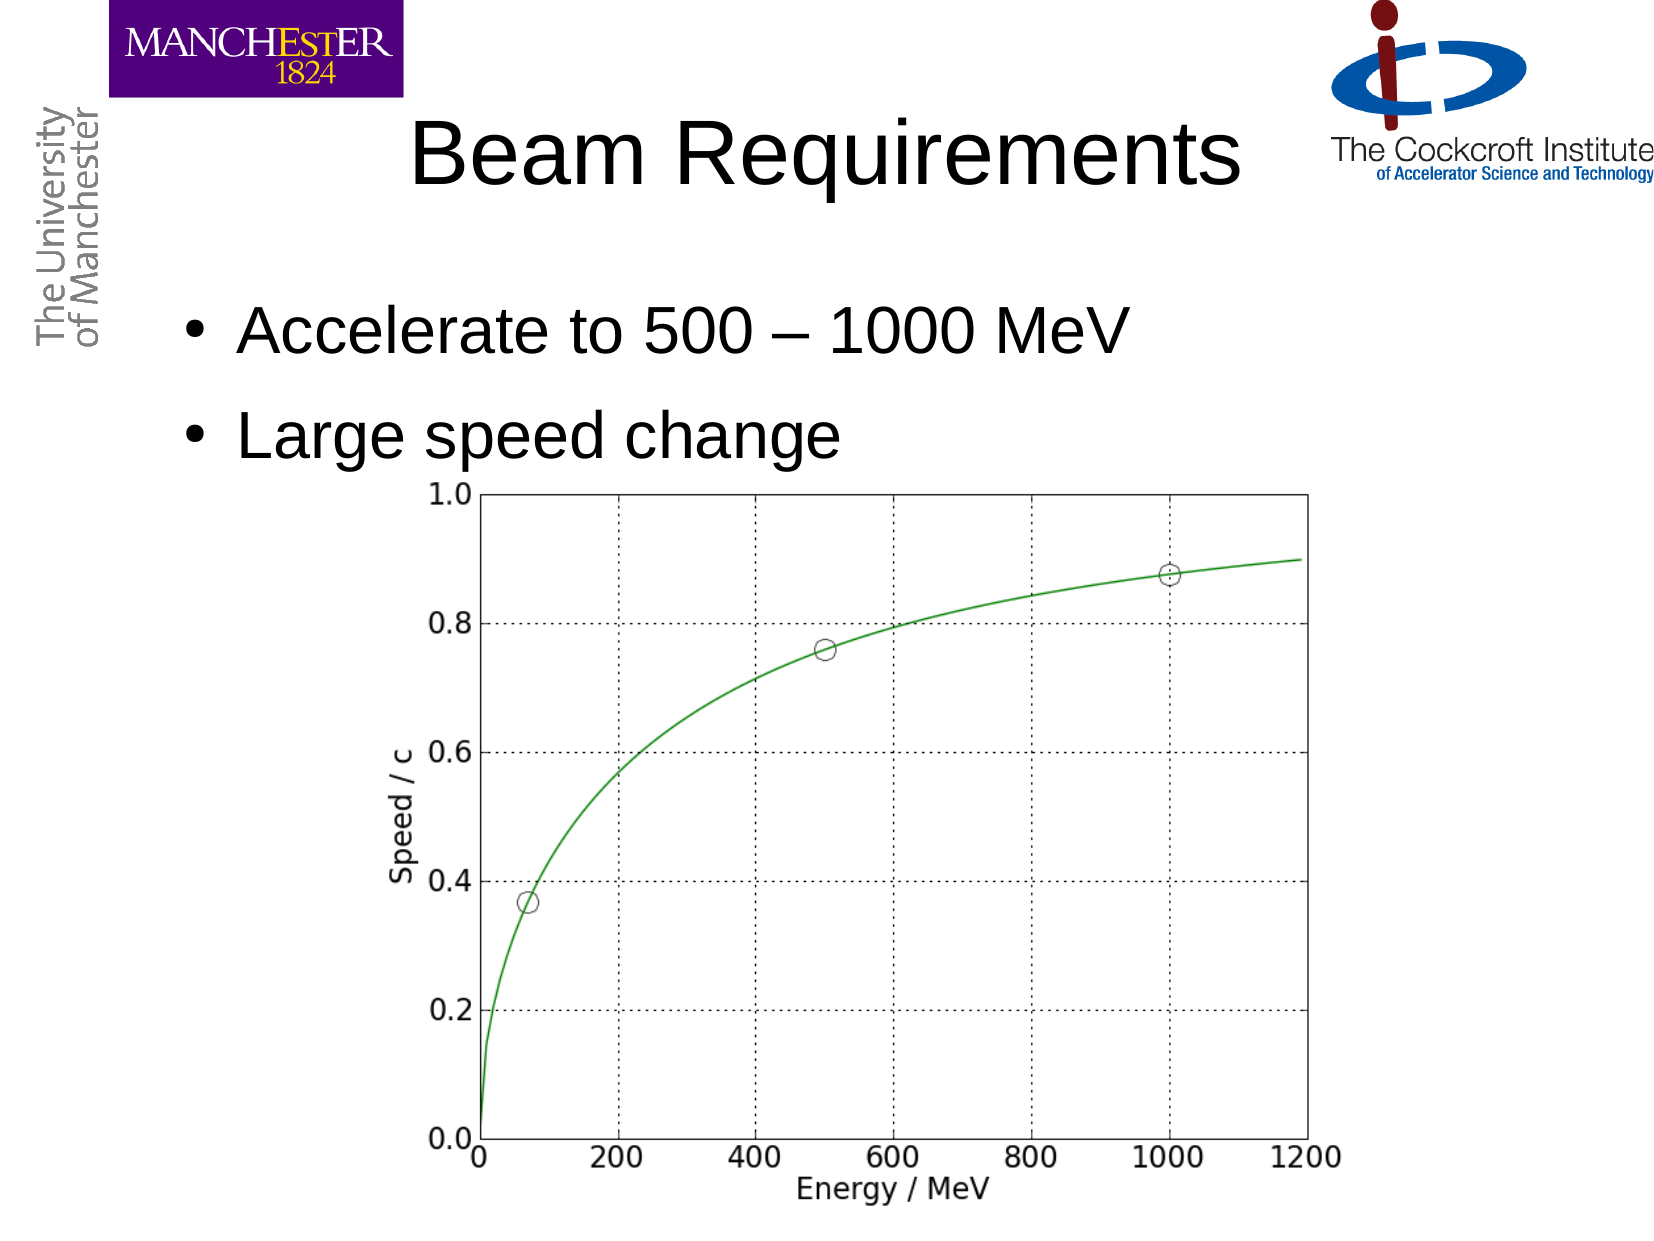

# Beam Requirements
Accelerate to 500 – 1000 MeV
Large speed change